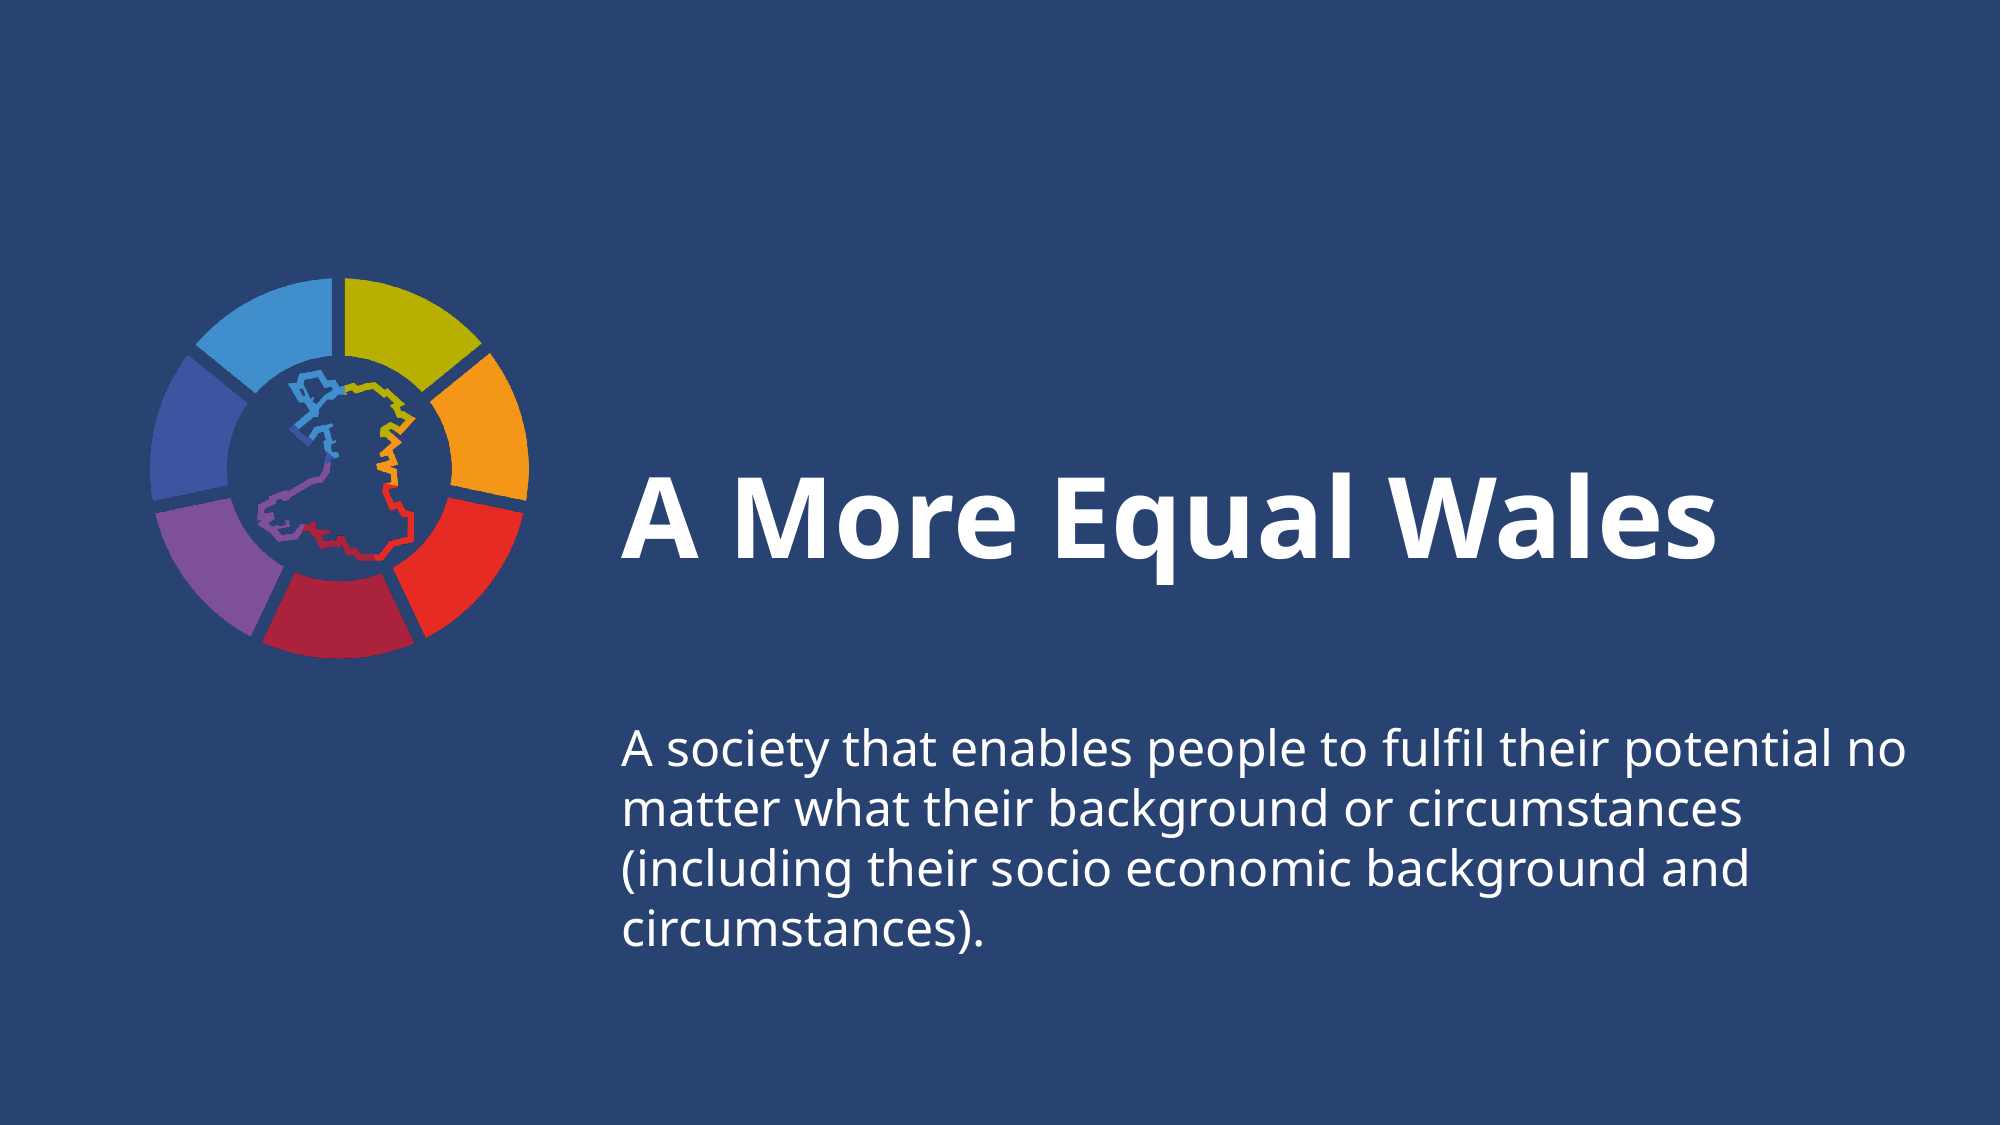

# A More Equal Wales A society that enables people to fulfil their potential no matter what their background or circumstances (including their socio economic background and circumstances).